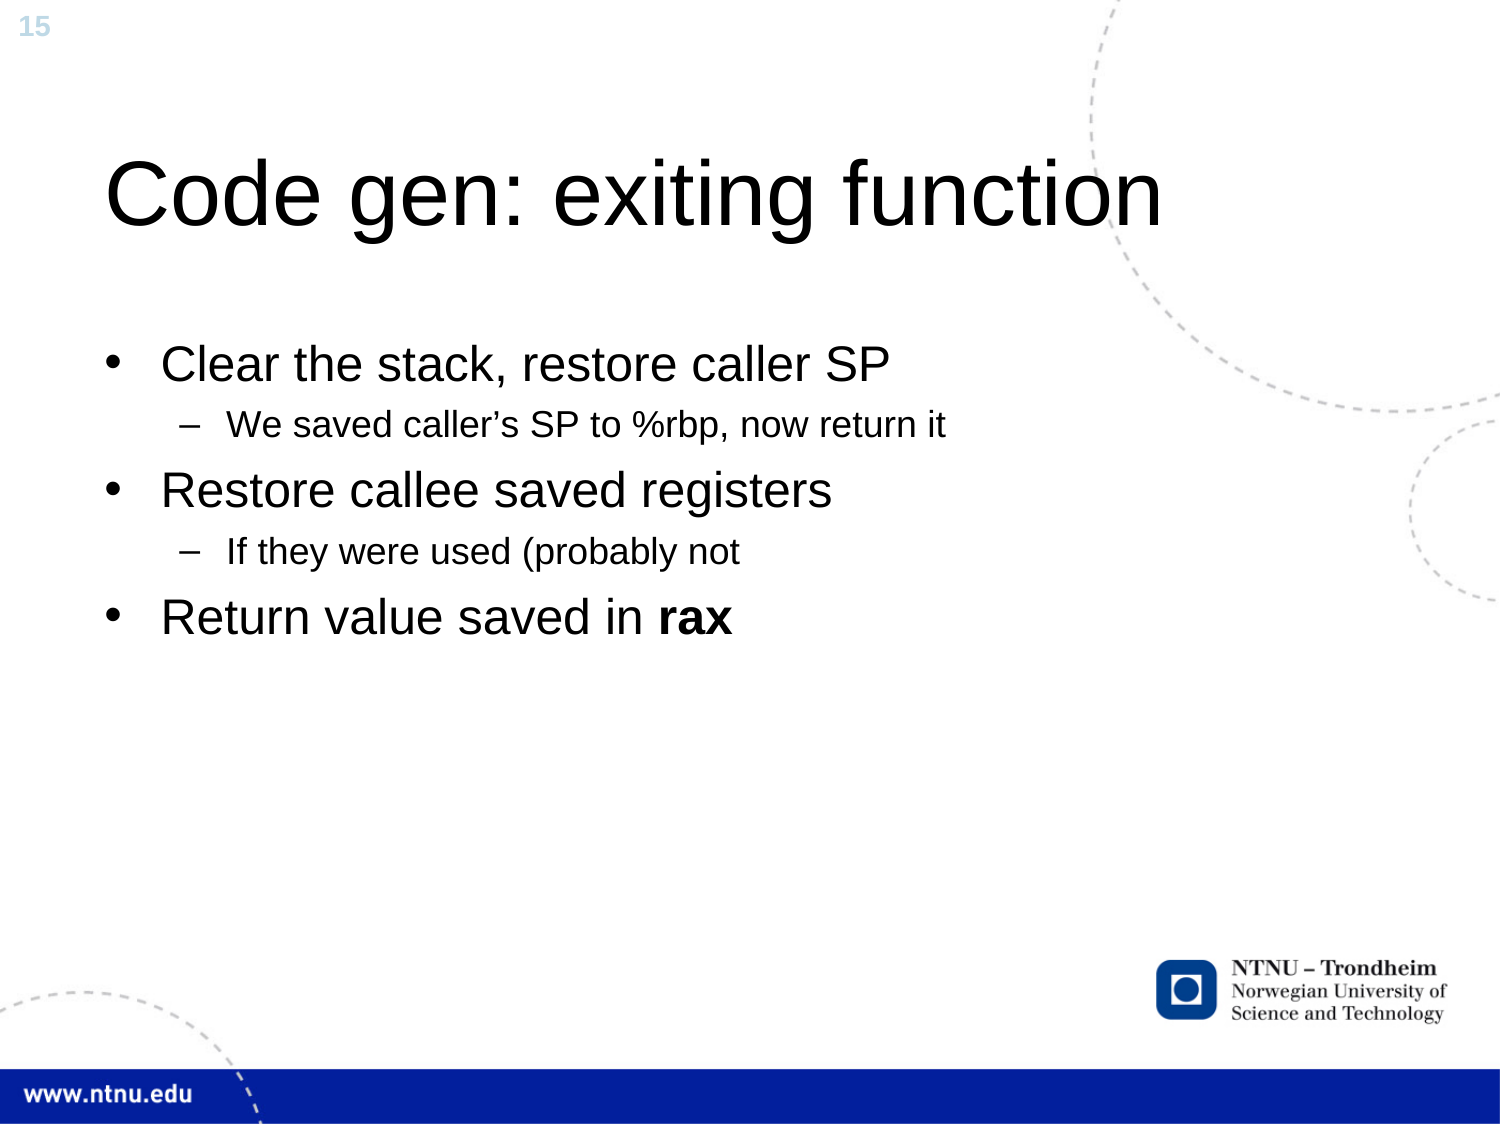

# Code gen: exiting function
Clear the stack, restore caller SP
We saved caller’s SP to %rbp, now return it
Restore callee saved registers
If they were used (probably not
Return value saved in rax